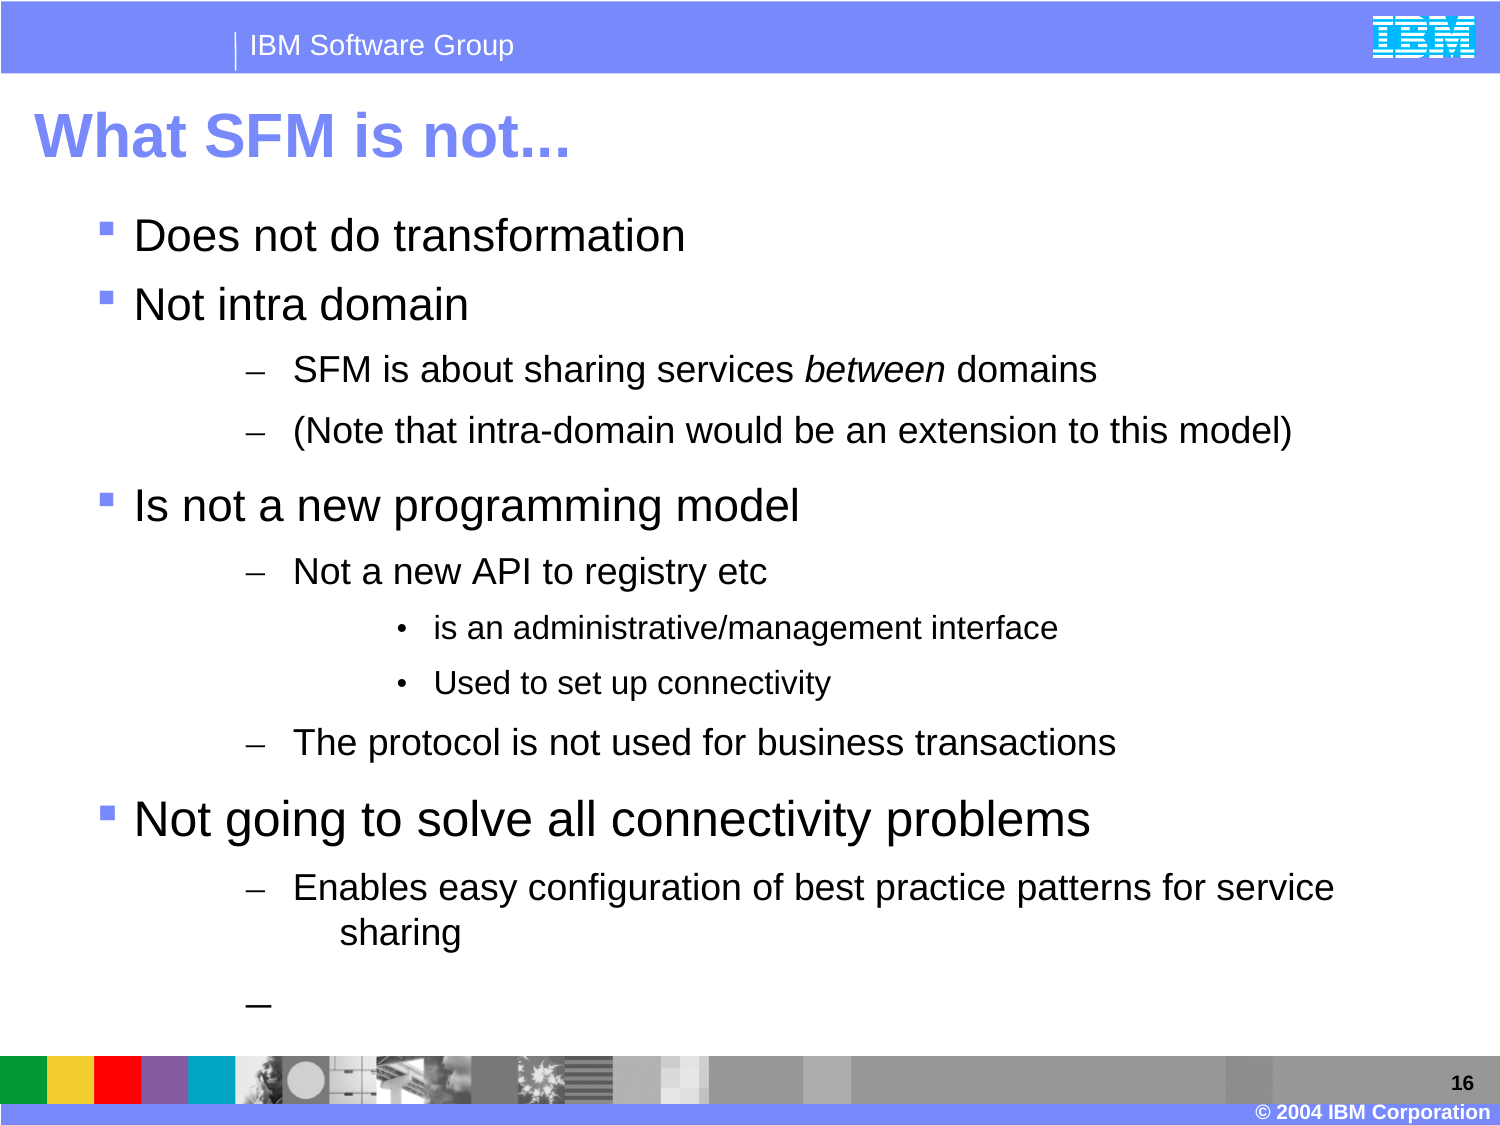

# What SFM is not...
Does not do transformation
Not intra domain
SFM is about sharing services between domains
(Note that intra-domain would be an extension to this model)
Is not a new programming model
Not a new API to registry etc
is an administrative/management interface
Used to set up connectivity
The protocol is not used for business transactions
Not going to solve all connectivity problems
Enables easy configuration of best practice patterns for service sharing
16